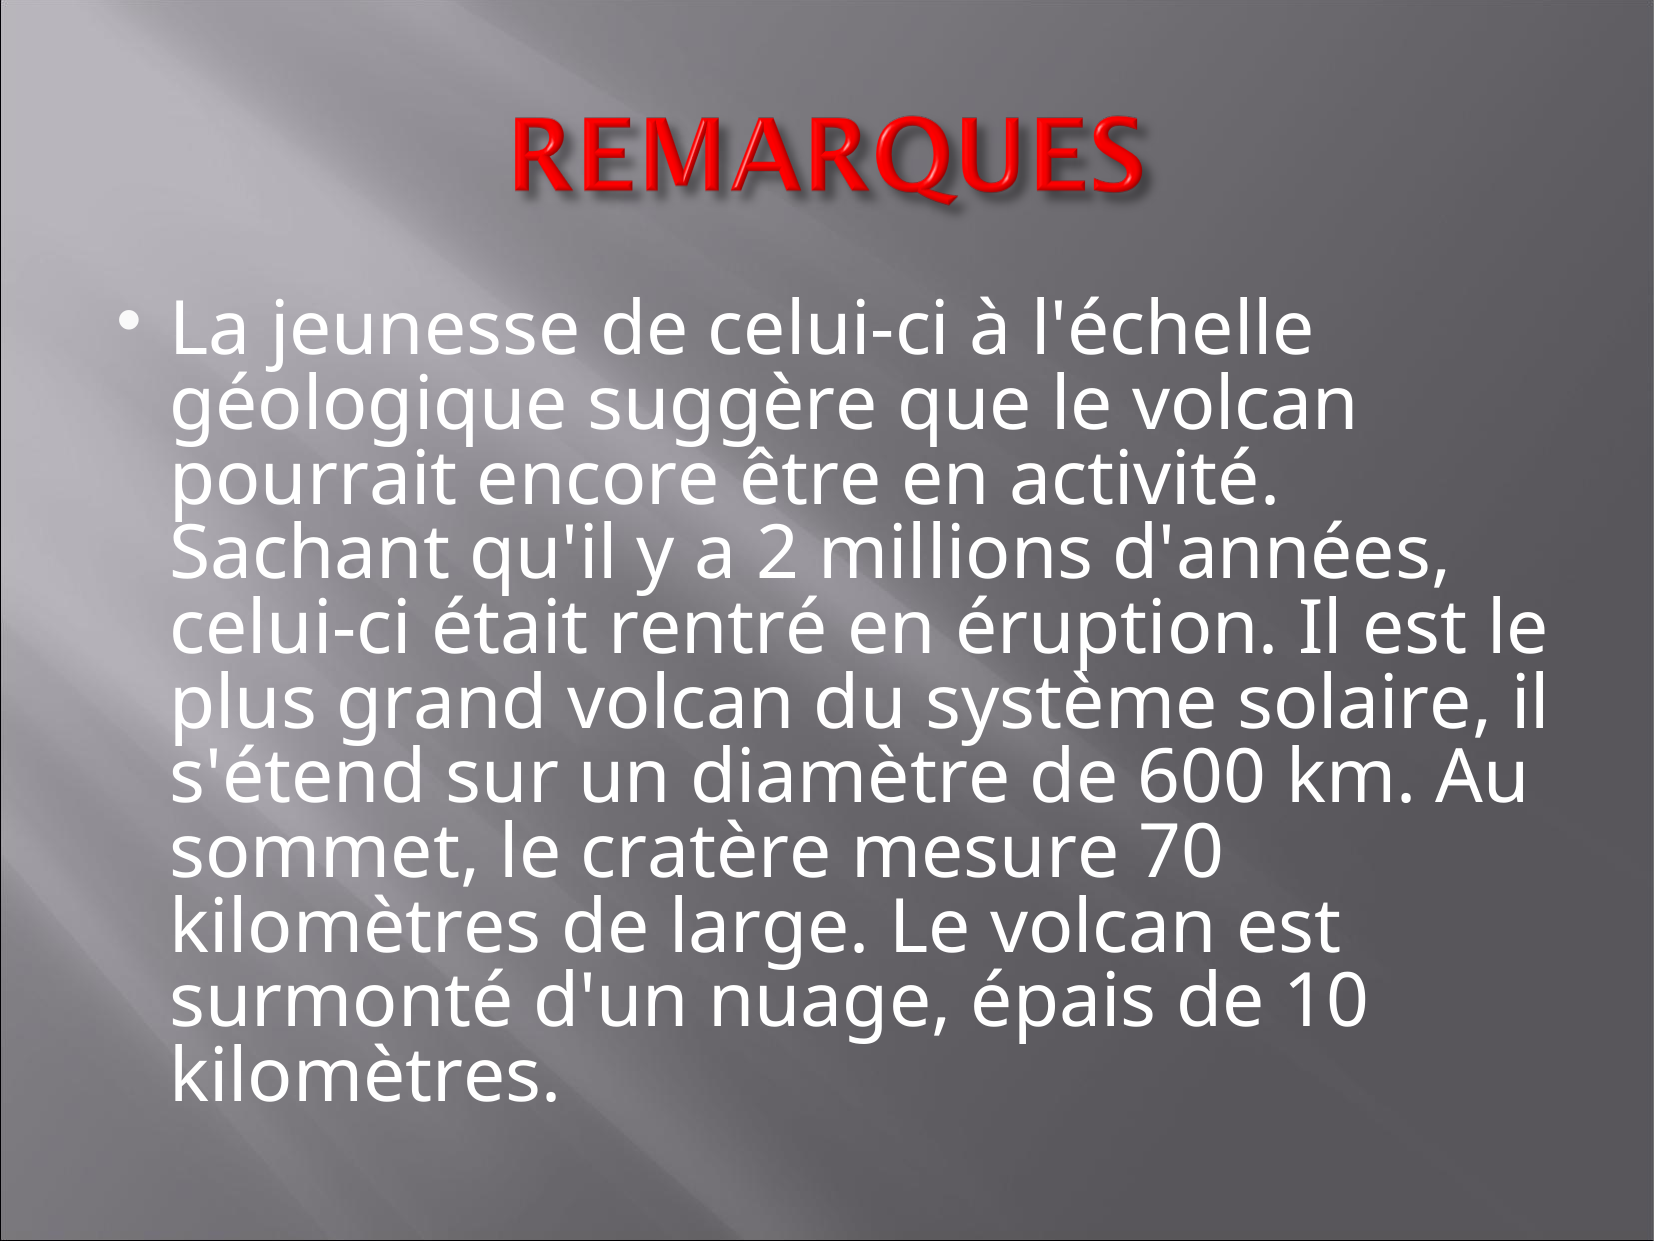

# La jeunesse de celui-ci à l'échelle géologique suggère que le volcan pourrait encore être en activité. Sachant qu'il y a 2 millions d'années, celui-ci était rentré en éruption. Il est le plus grand volcan du système solaire, il s'étend sur un diamètre de 600 km. Au sommet, le cratère mesure 70 kilomètres de large. Le volcan est surmonté d'un nuage, épais de 10 kilomètres.